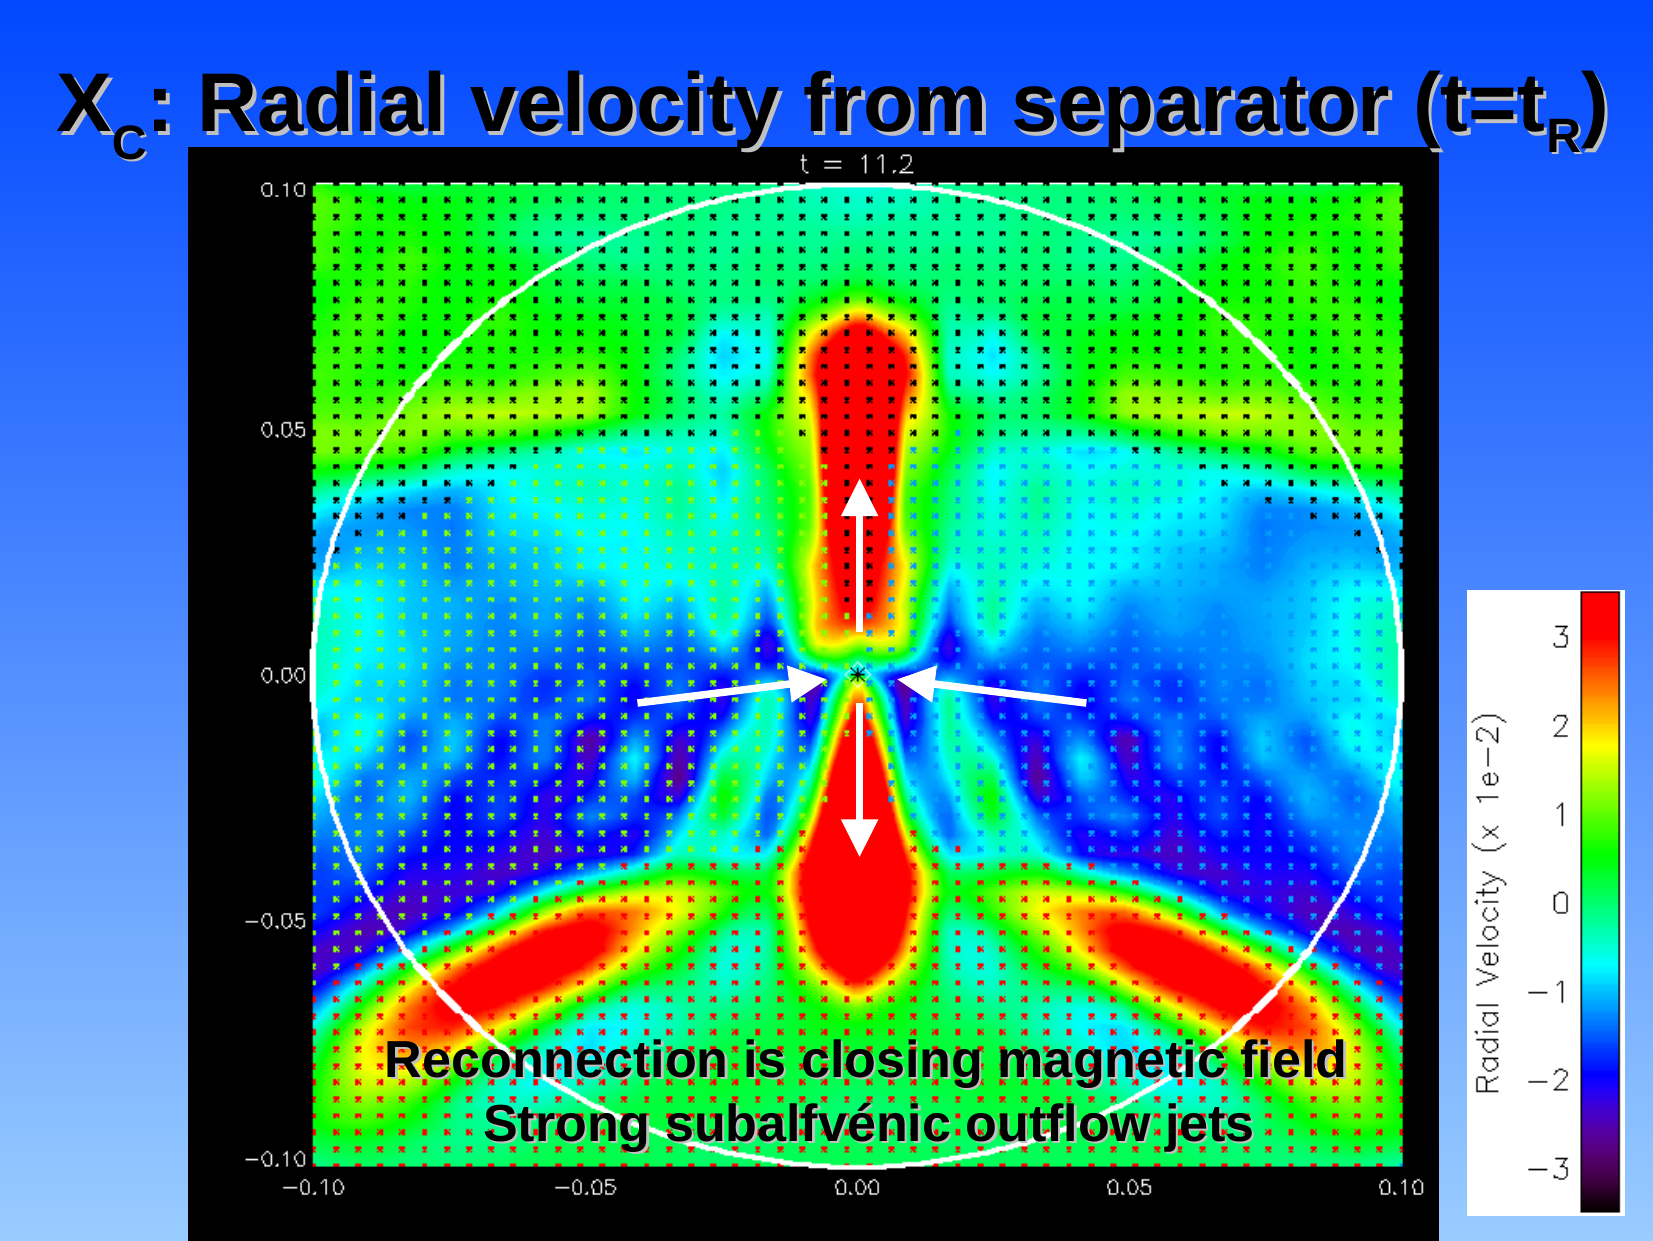

# XC: Radial velocity from separator (t=tR)
Reconnection is closing magnetic field
Strong subalfvénic outflow jets